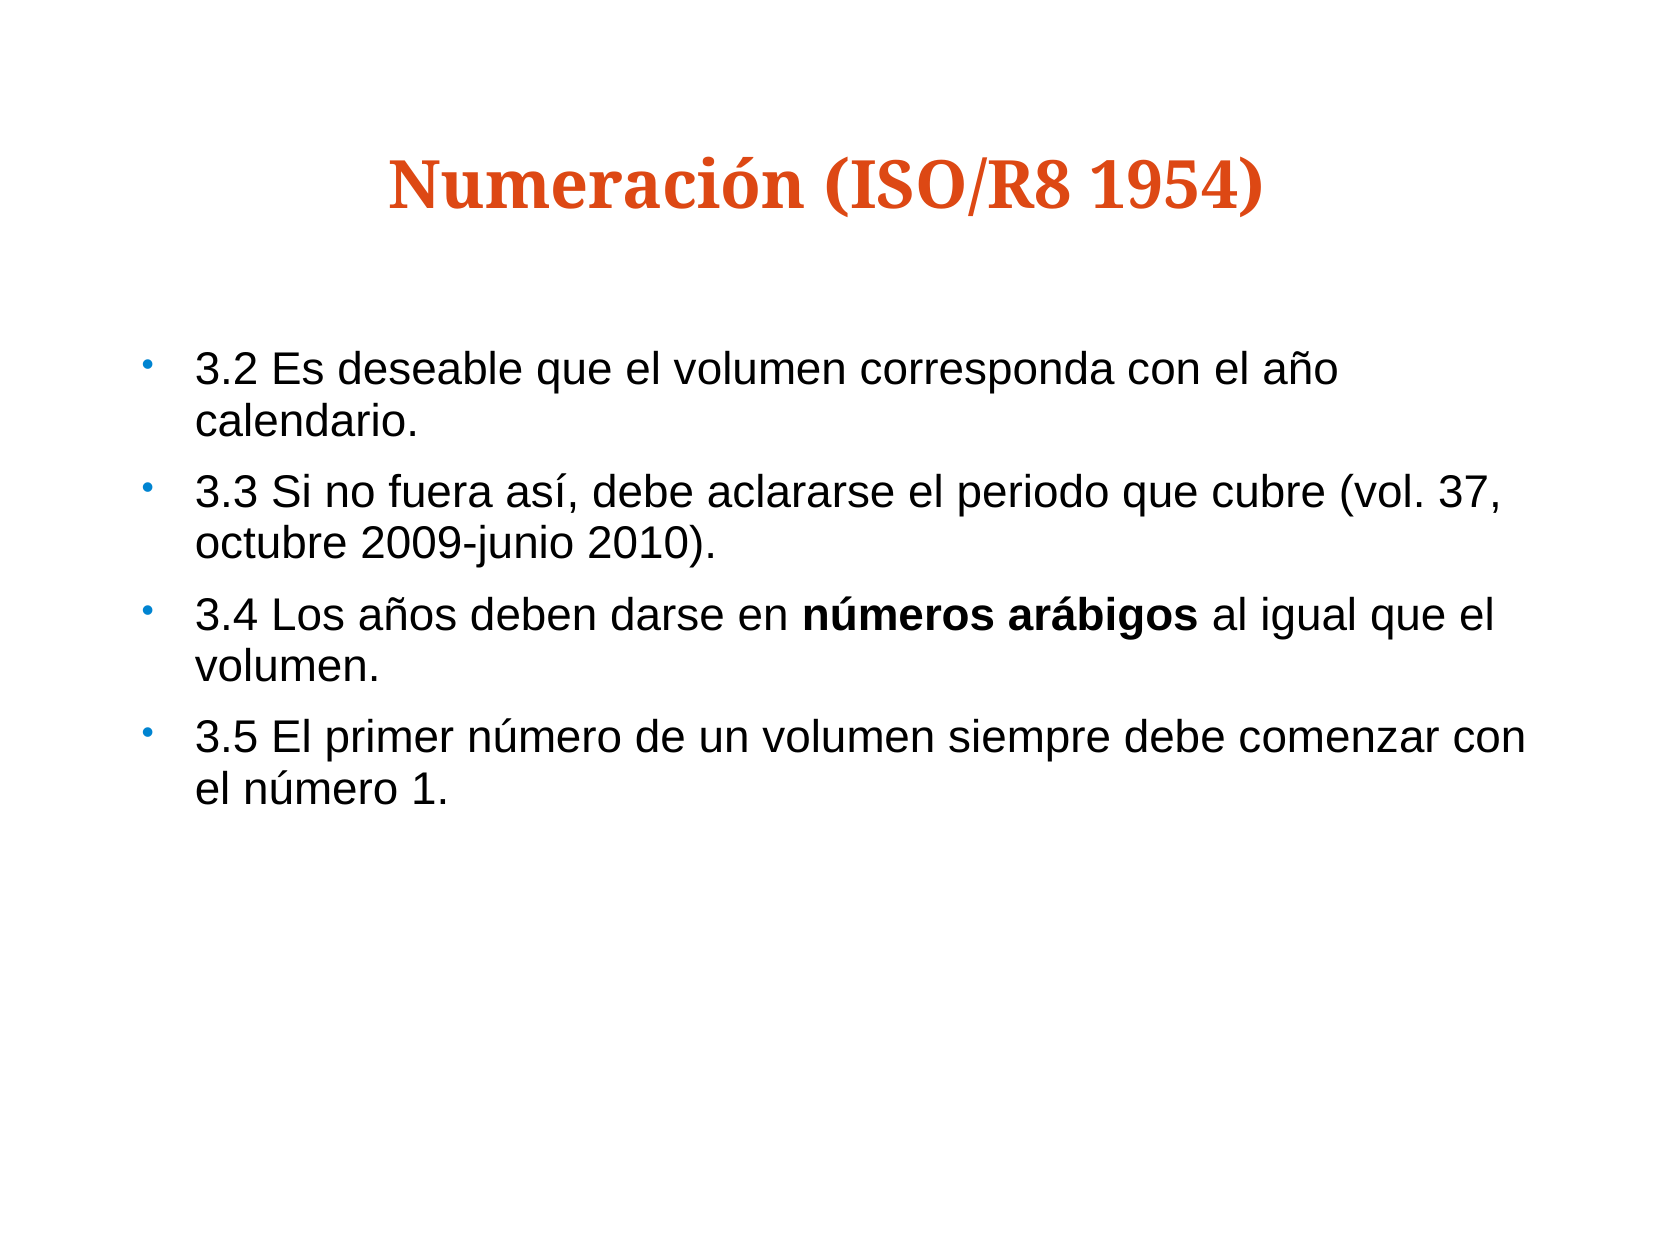

# Numeración (ISO/R8 1954)
3.2 Es deseable que el volumen corresponda con el año calendario.
3.3 Si no fuera así, debe aclararse el periodo que cubre (vol. 37, octubre 2009-junio 2010).
3.4 Los años deben darse en números arábigos al igual que el volumen.
3.5 El primer número de un volumen siempre debe comenzar con el número 1.